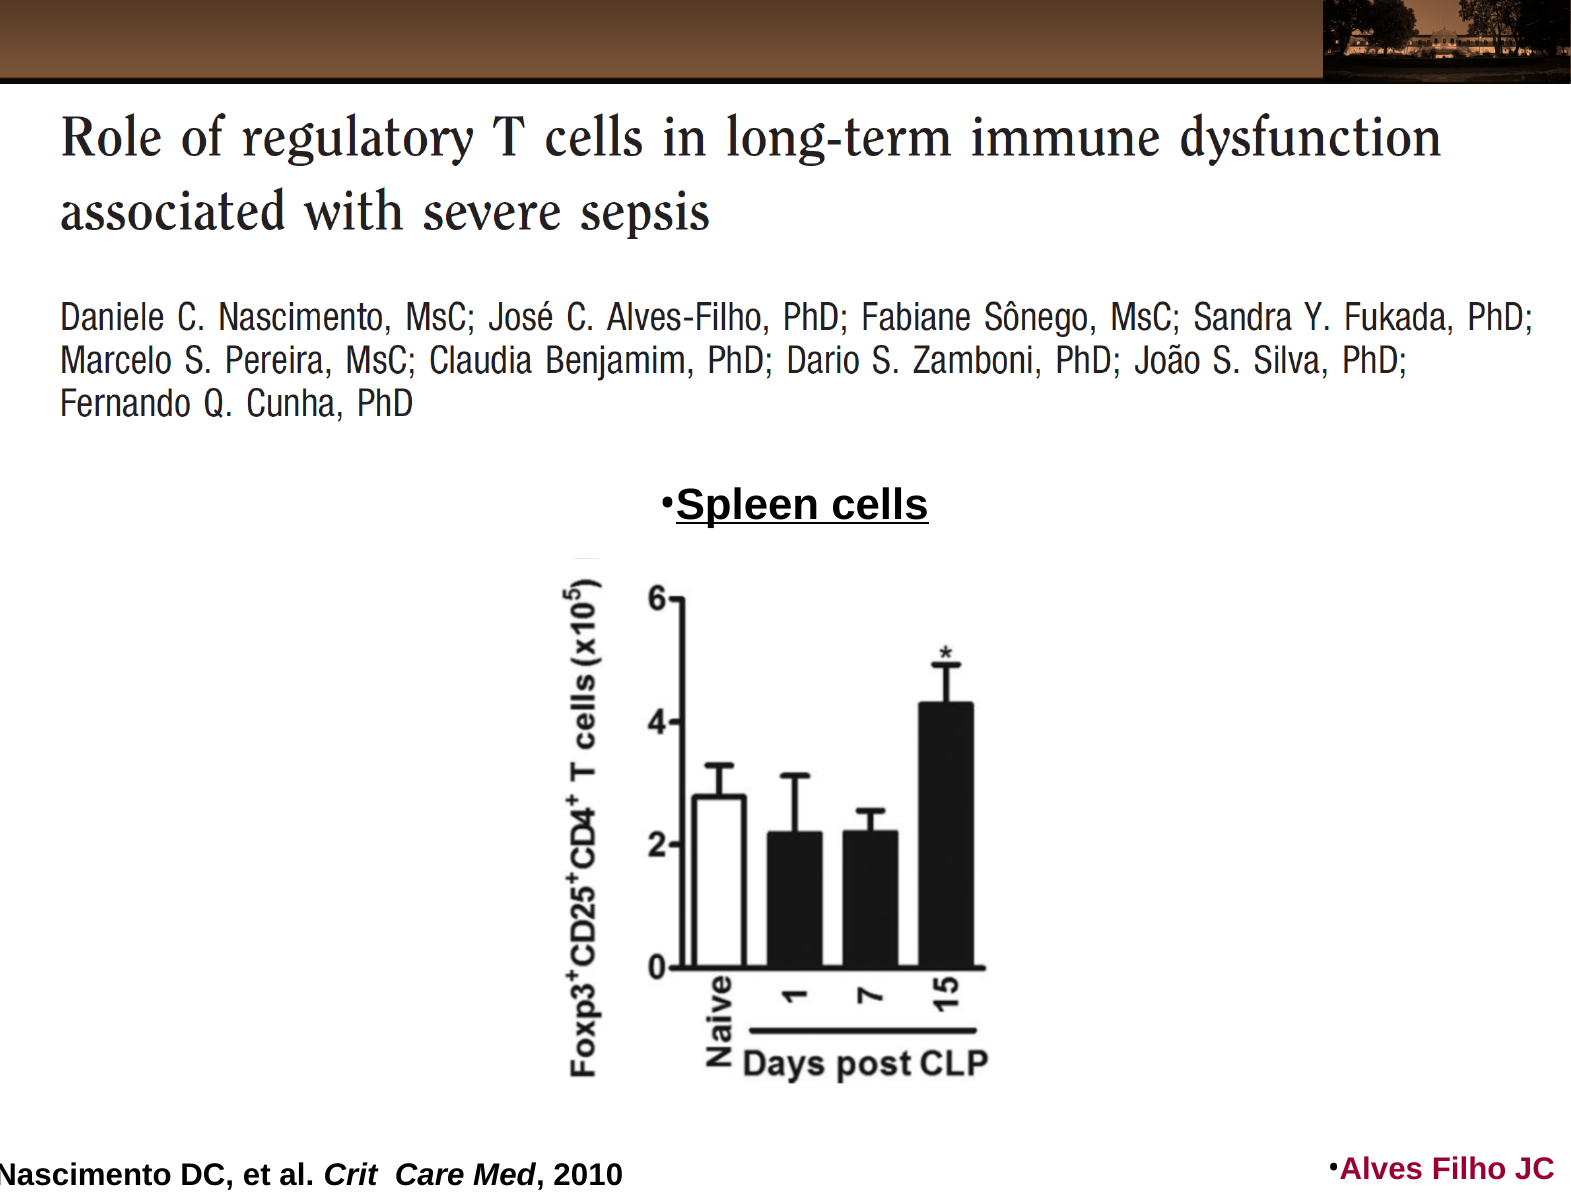

Spleen cells
Alves Filho JC
Nascimento DC, et al. Crit Care Med, 2010